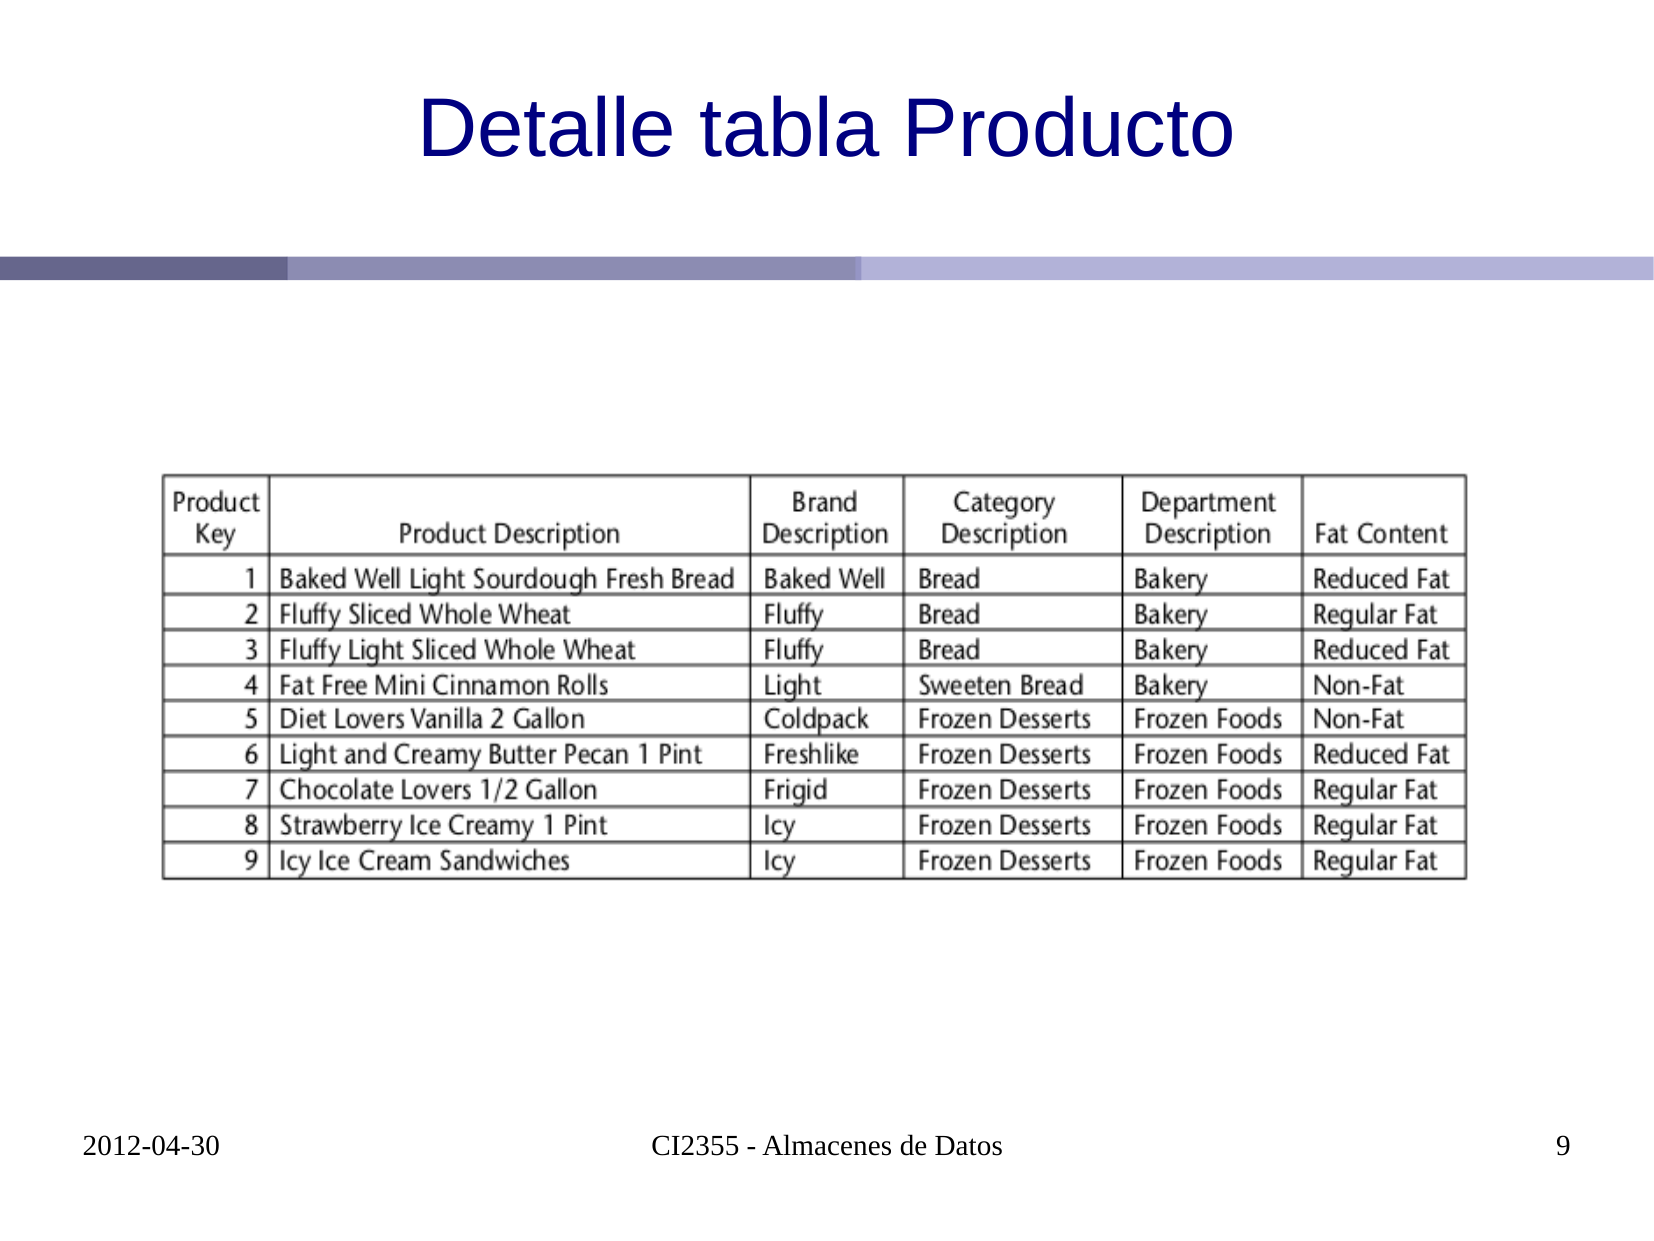

# Detalle tabla Producto
2012-04-30
CI2355 - Almacenes de Datos
9